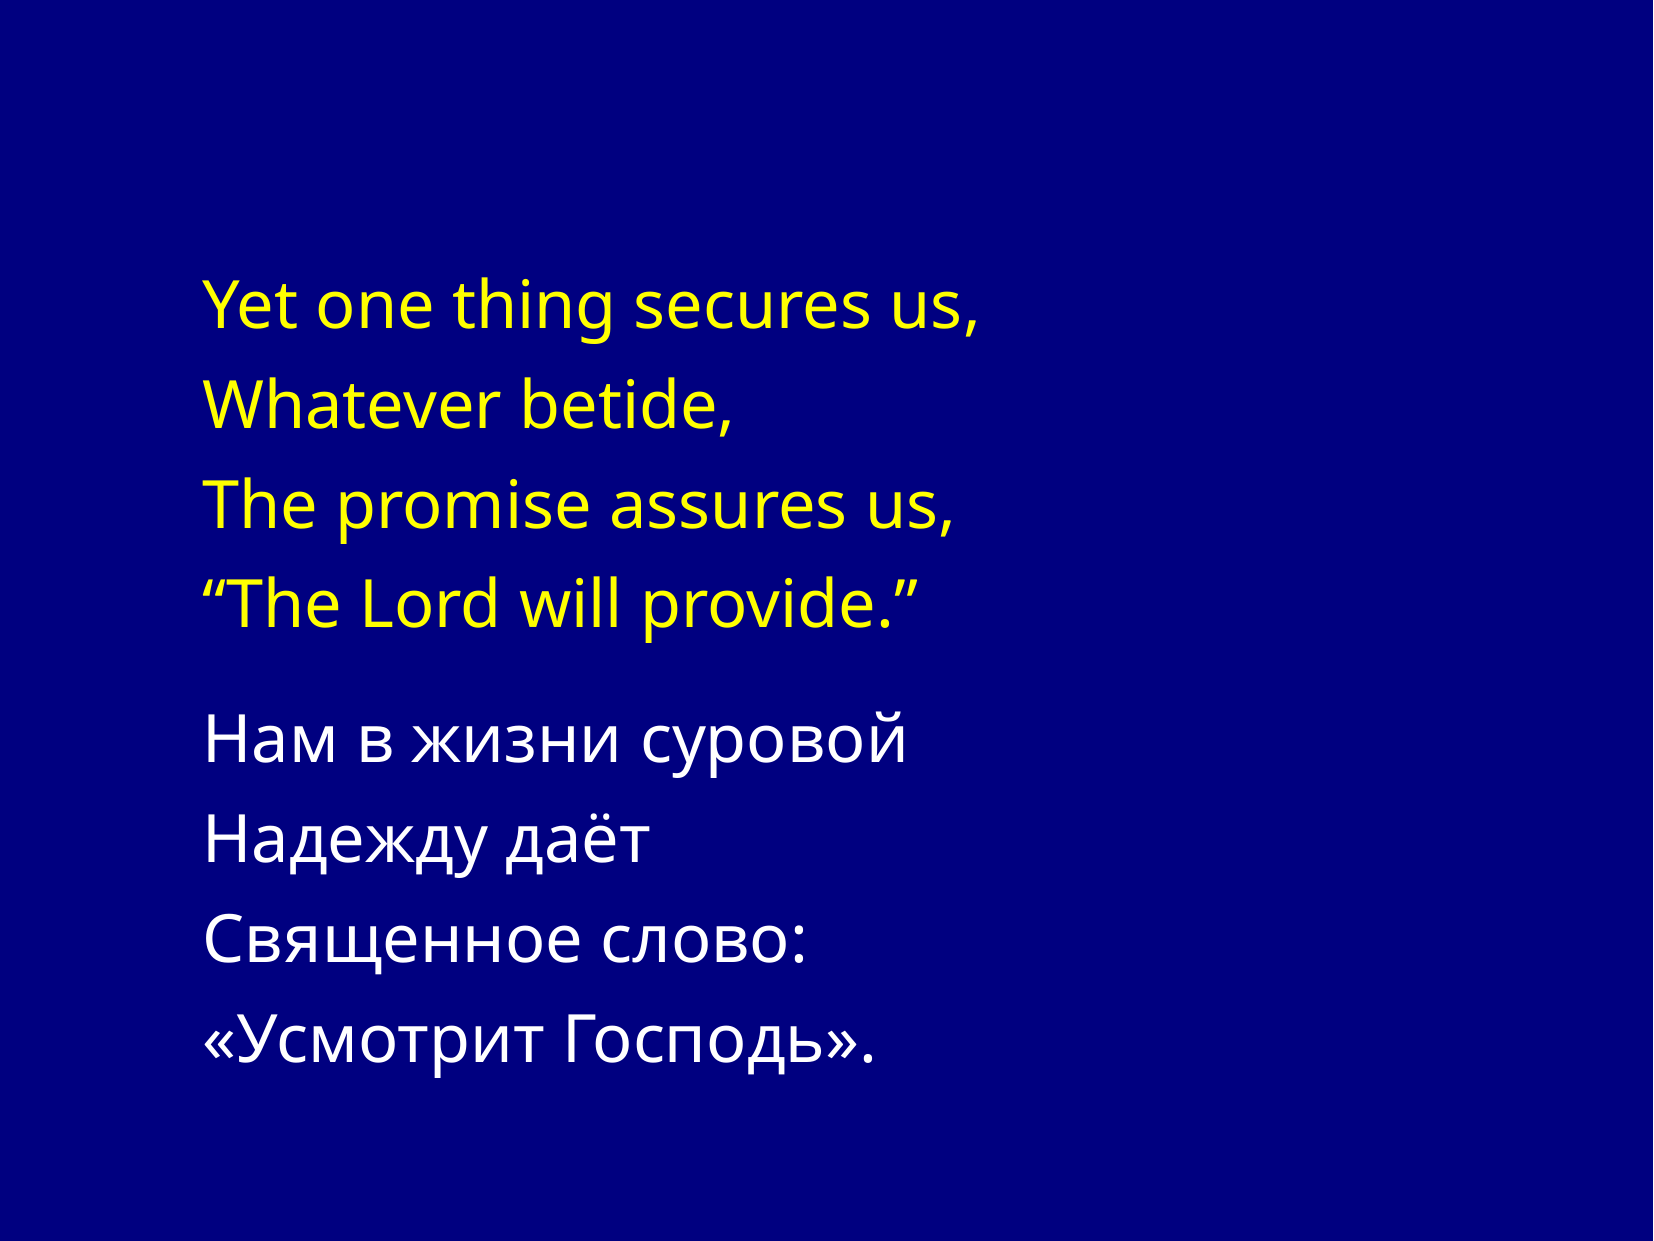

Yet one thing secures us,
	Whatever betide,
	The promise assures us,
	“The Lord will provide.”
	Нам в жизни суровой
	Надежду даёт
	Священное слово:
	«Усмотрит Господь».